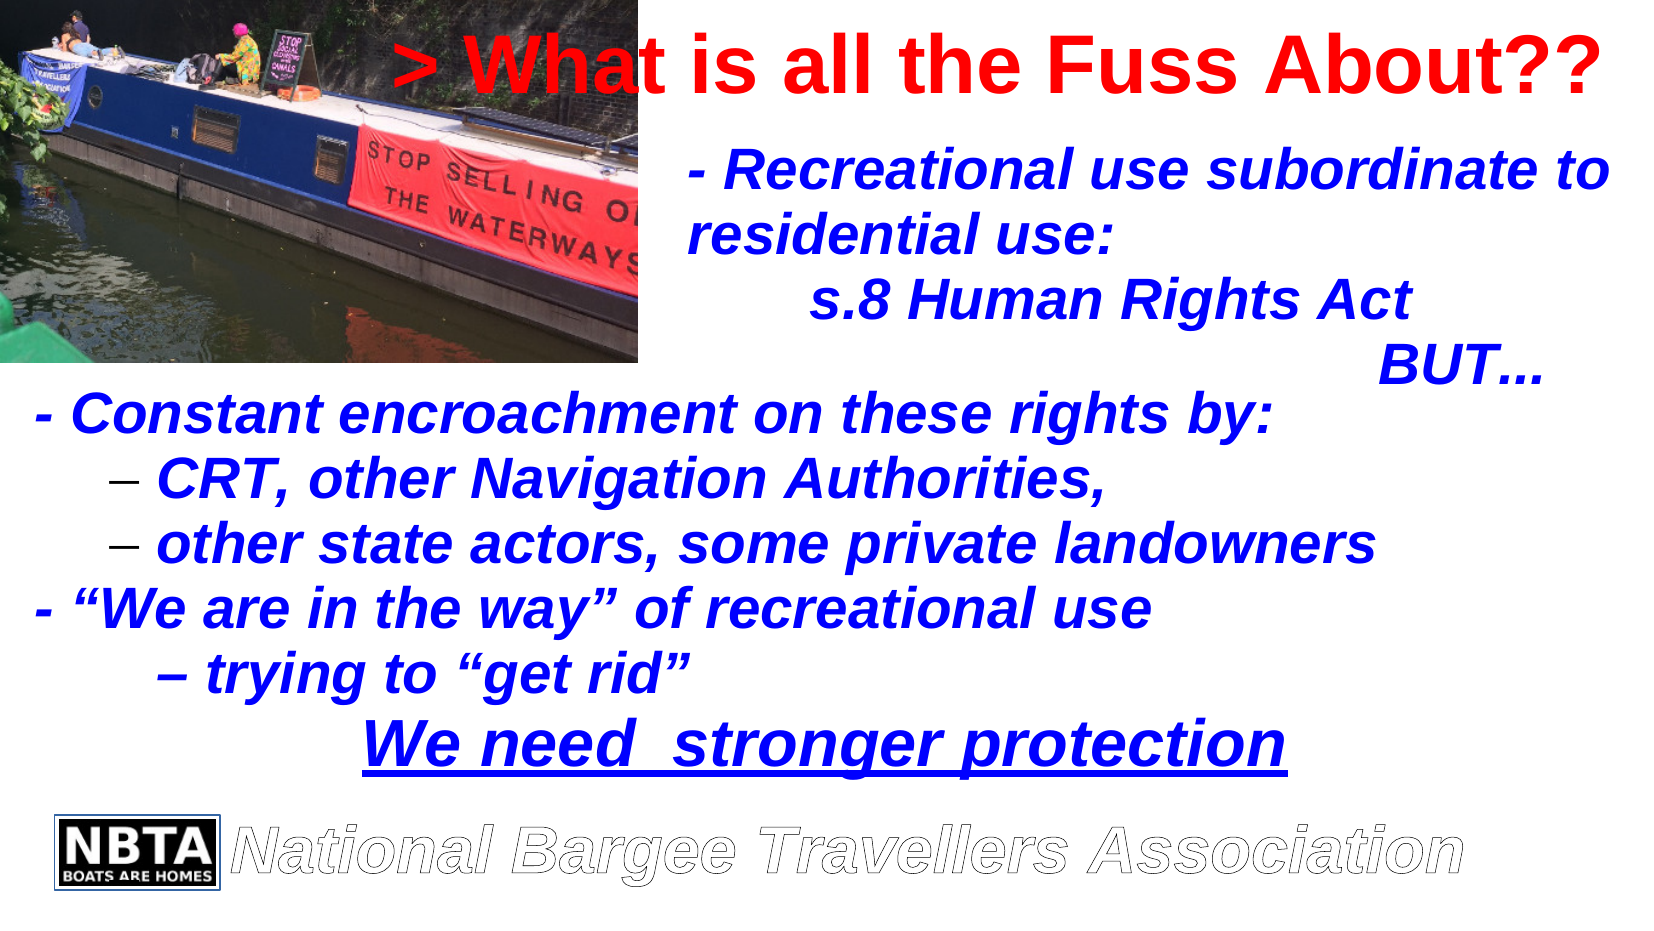

> What is all the Fuss About??
- Recreational use subordinate to residential use:
s.8 Human Rights Act
 BUT...
- Constant encroachment on these rights by:
CRT, other Navigation Authorities,
other state actors, some private landowners
- “We are in the way” of recreational use
– trying to “get rid”
We need stronger protection
National Bargee Travellers Association